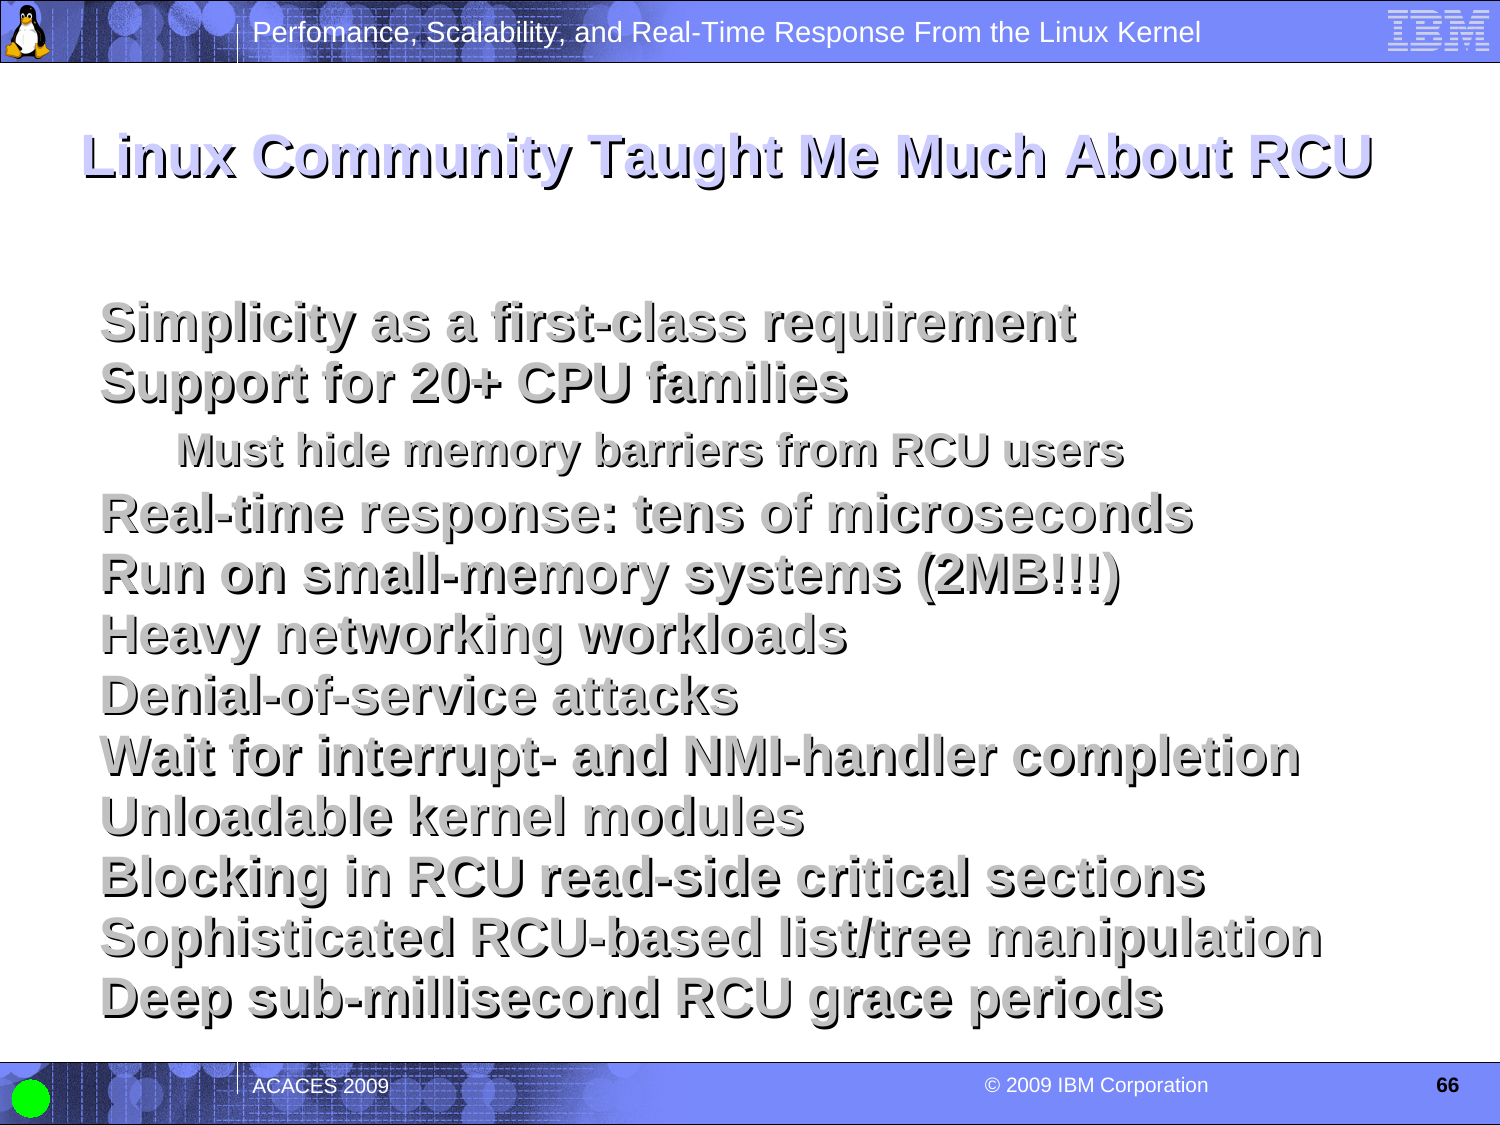

# Linux Community Taught Me Much About RCU
Simplicity as a first-class requirement
Support for 20+ CPU families
Must hide memory barriers from RCU users
Real-time response: tens of microseconds
Run on small-memory systems (2MB!!!)
Heavy networking workloads
Denial-of-service attacks
Wait for interrupt- and NMI-handler completion
Unloadable kernel modules
Blocking in RCU read-side critical sections
Sophisticated RCU-based list/tree manipulation
Deep sub-millisecond RCU grace periods
66